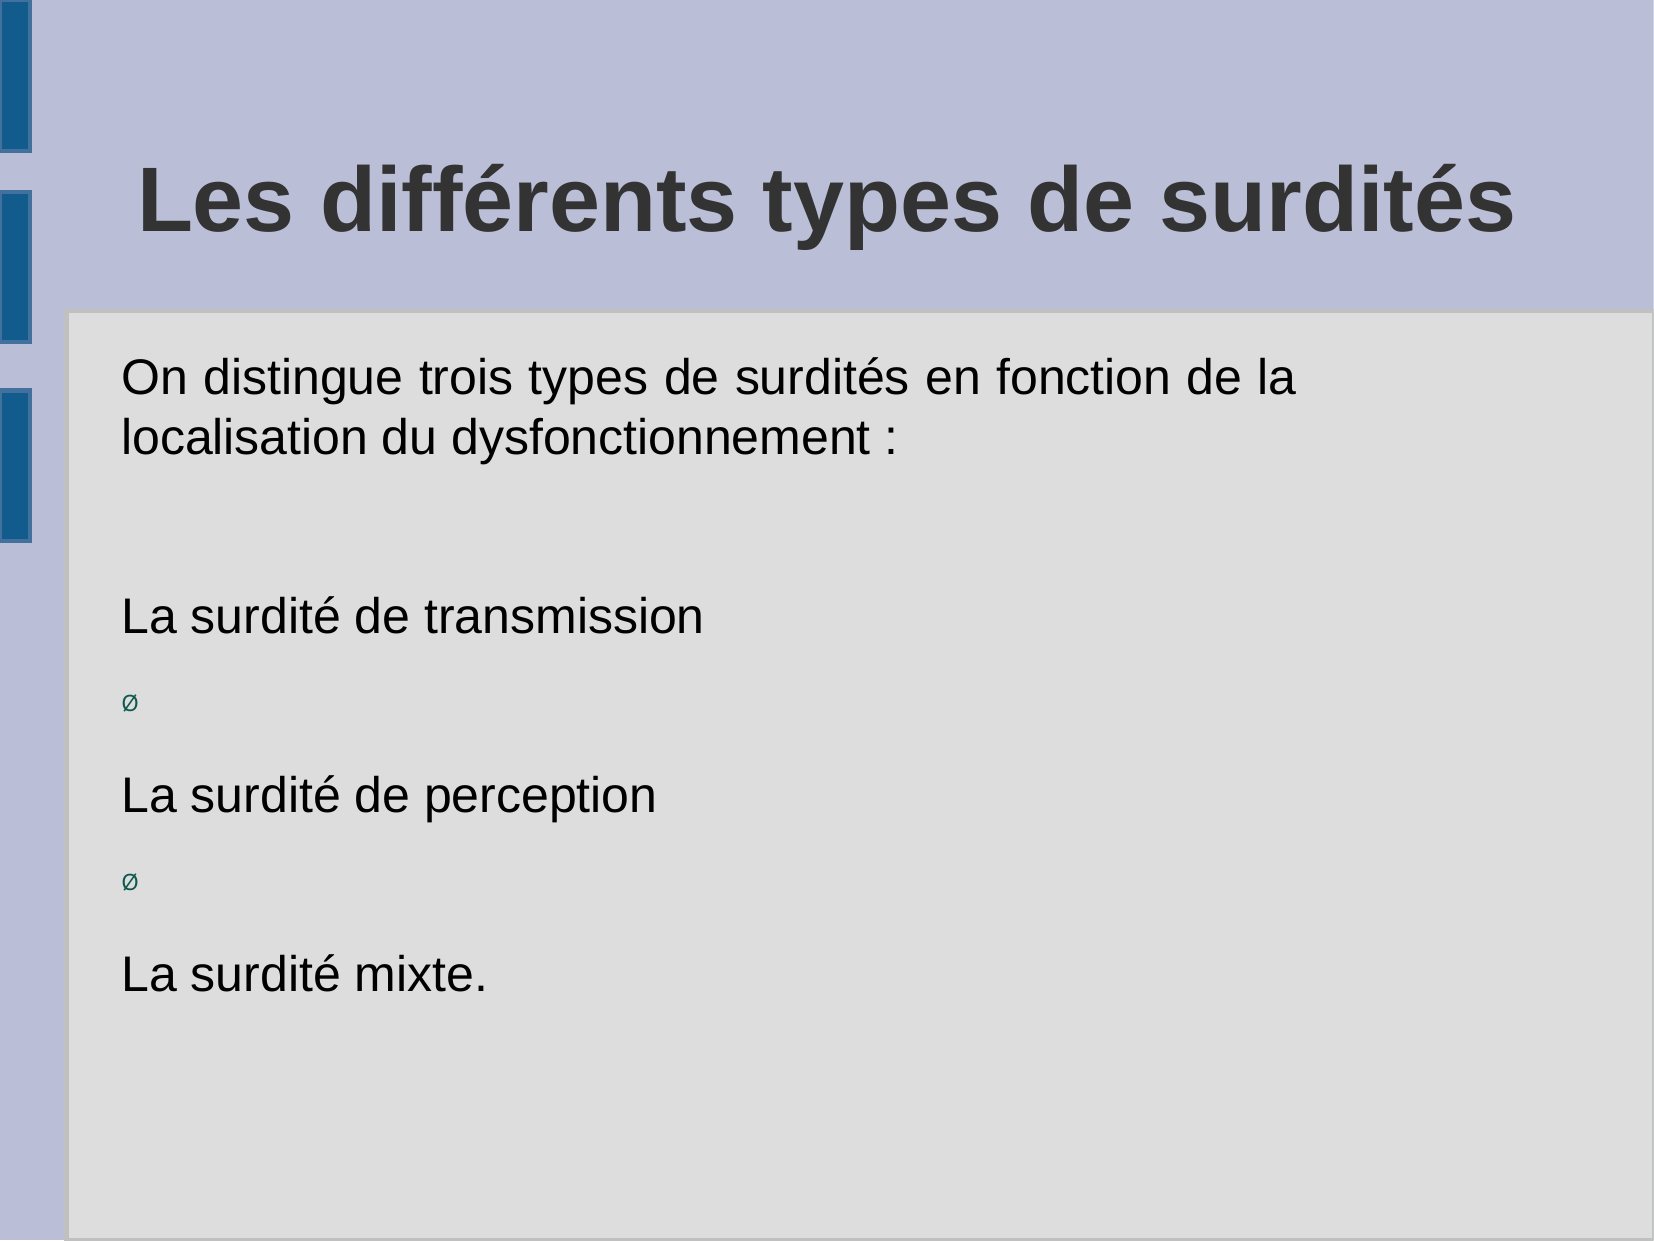

# Les différents types de surdités
On distingue trois types de surdités en fonction de la localisation du dysfonctionnement :
La surdité de transmission
La surdité de perception
La surdité mixte.